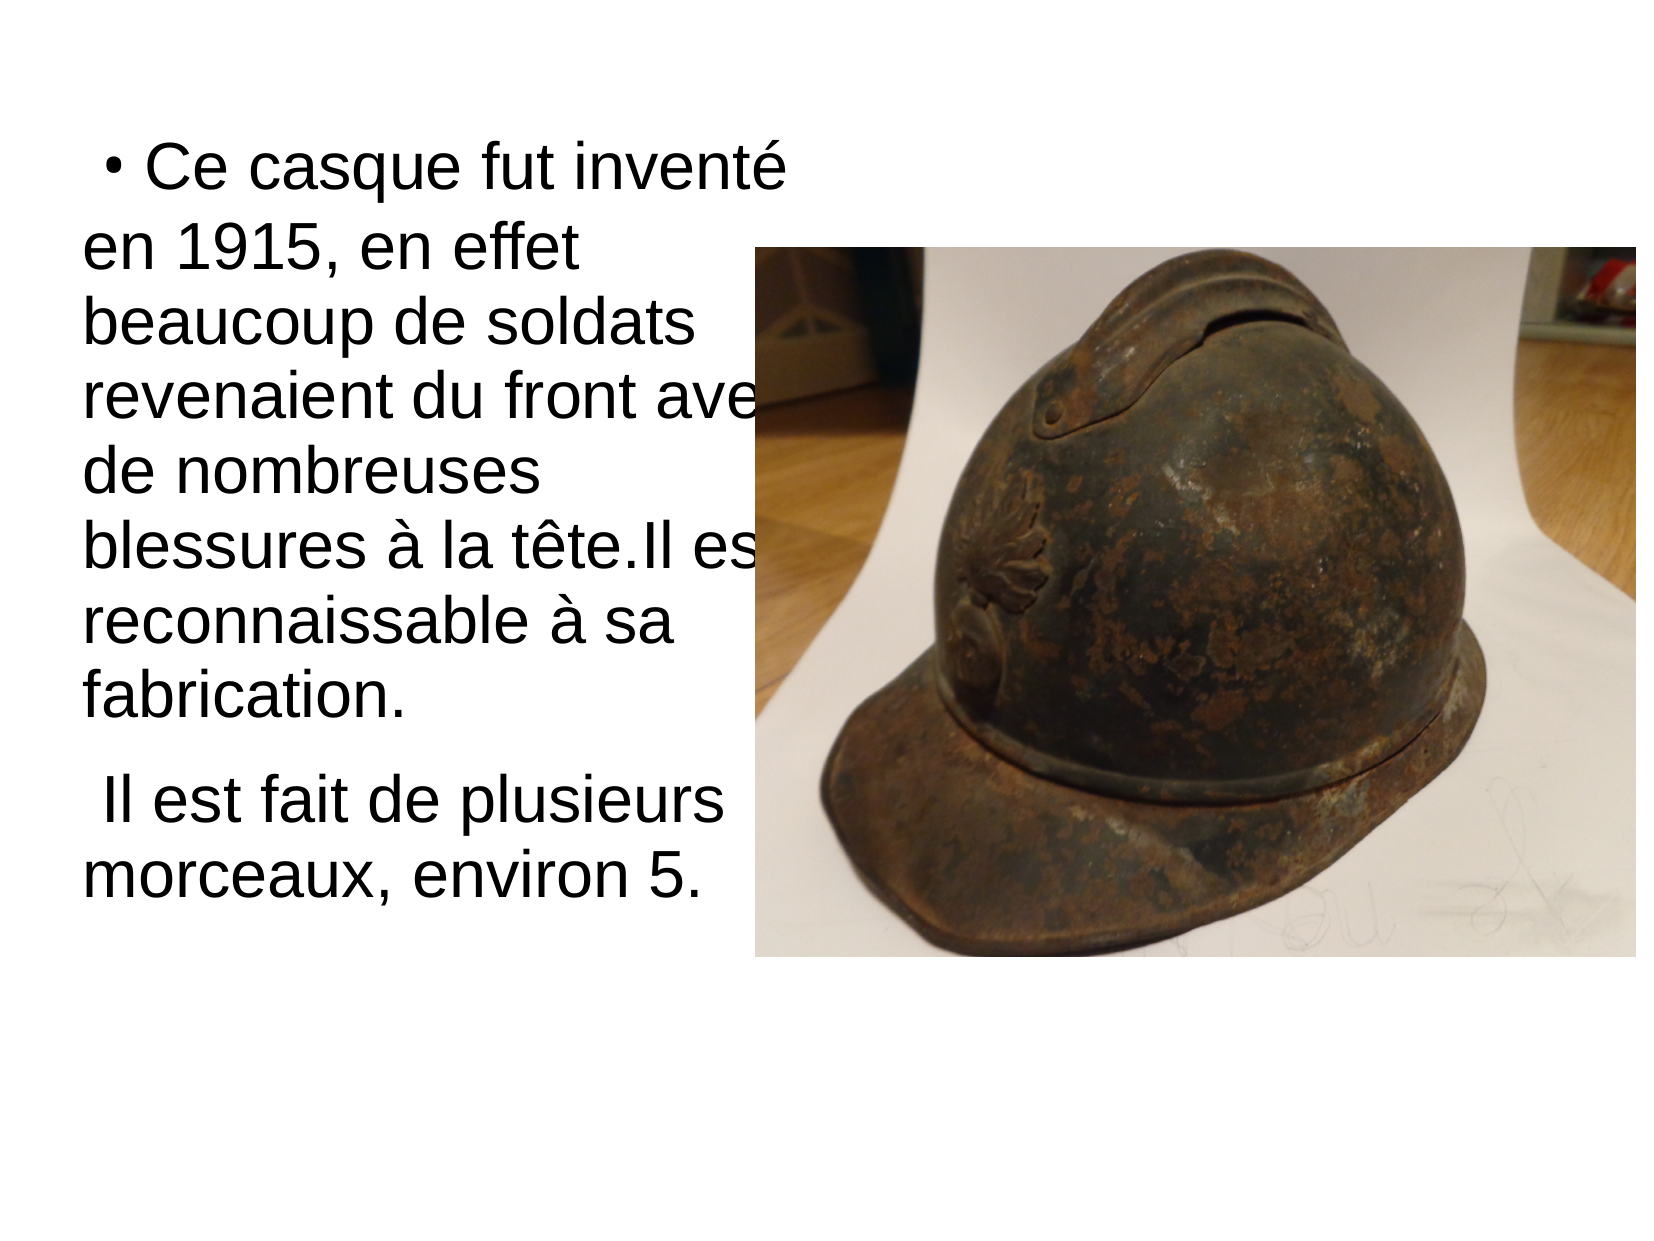

# • Ce casque fut inventé en 1915, en effet beaucoup de soldats revenaient du front avec de nombreuses blessures à la tête.Il est reconnaissable à sa fabrication.
 Il est fait de plusieurs morceaux, environ 5.